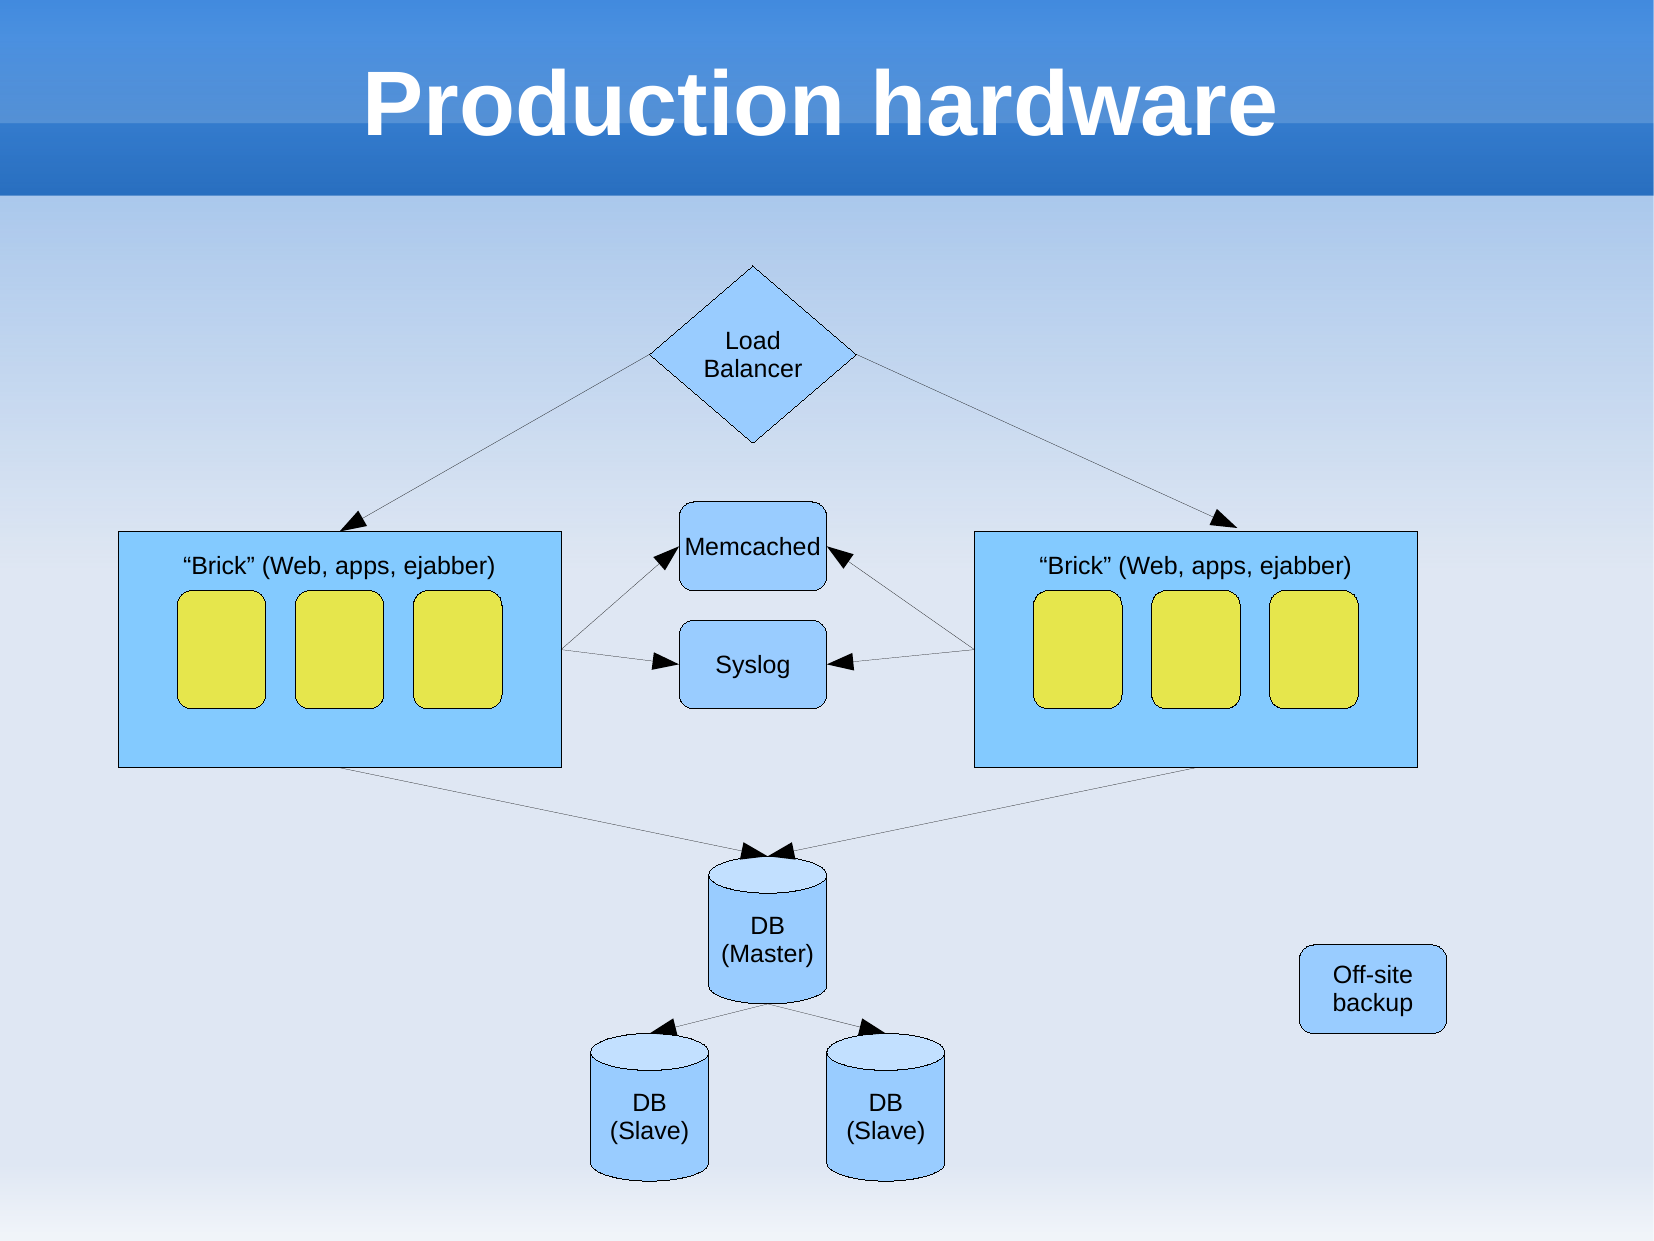

# Production hardware
Load
Balancer
Memcached
“Brick” (Web, apps, ejabber)
“Brick” (Web, apps, ejabber)
Syslog
DB
(Master)
Off-site
backup
DB
(Slave)
DB
(Slave)